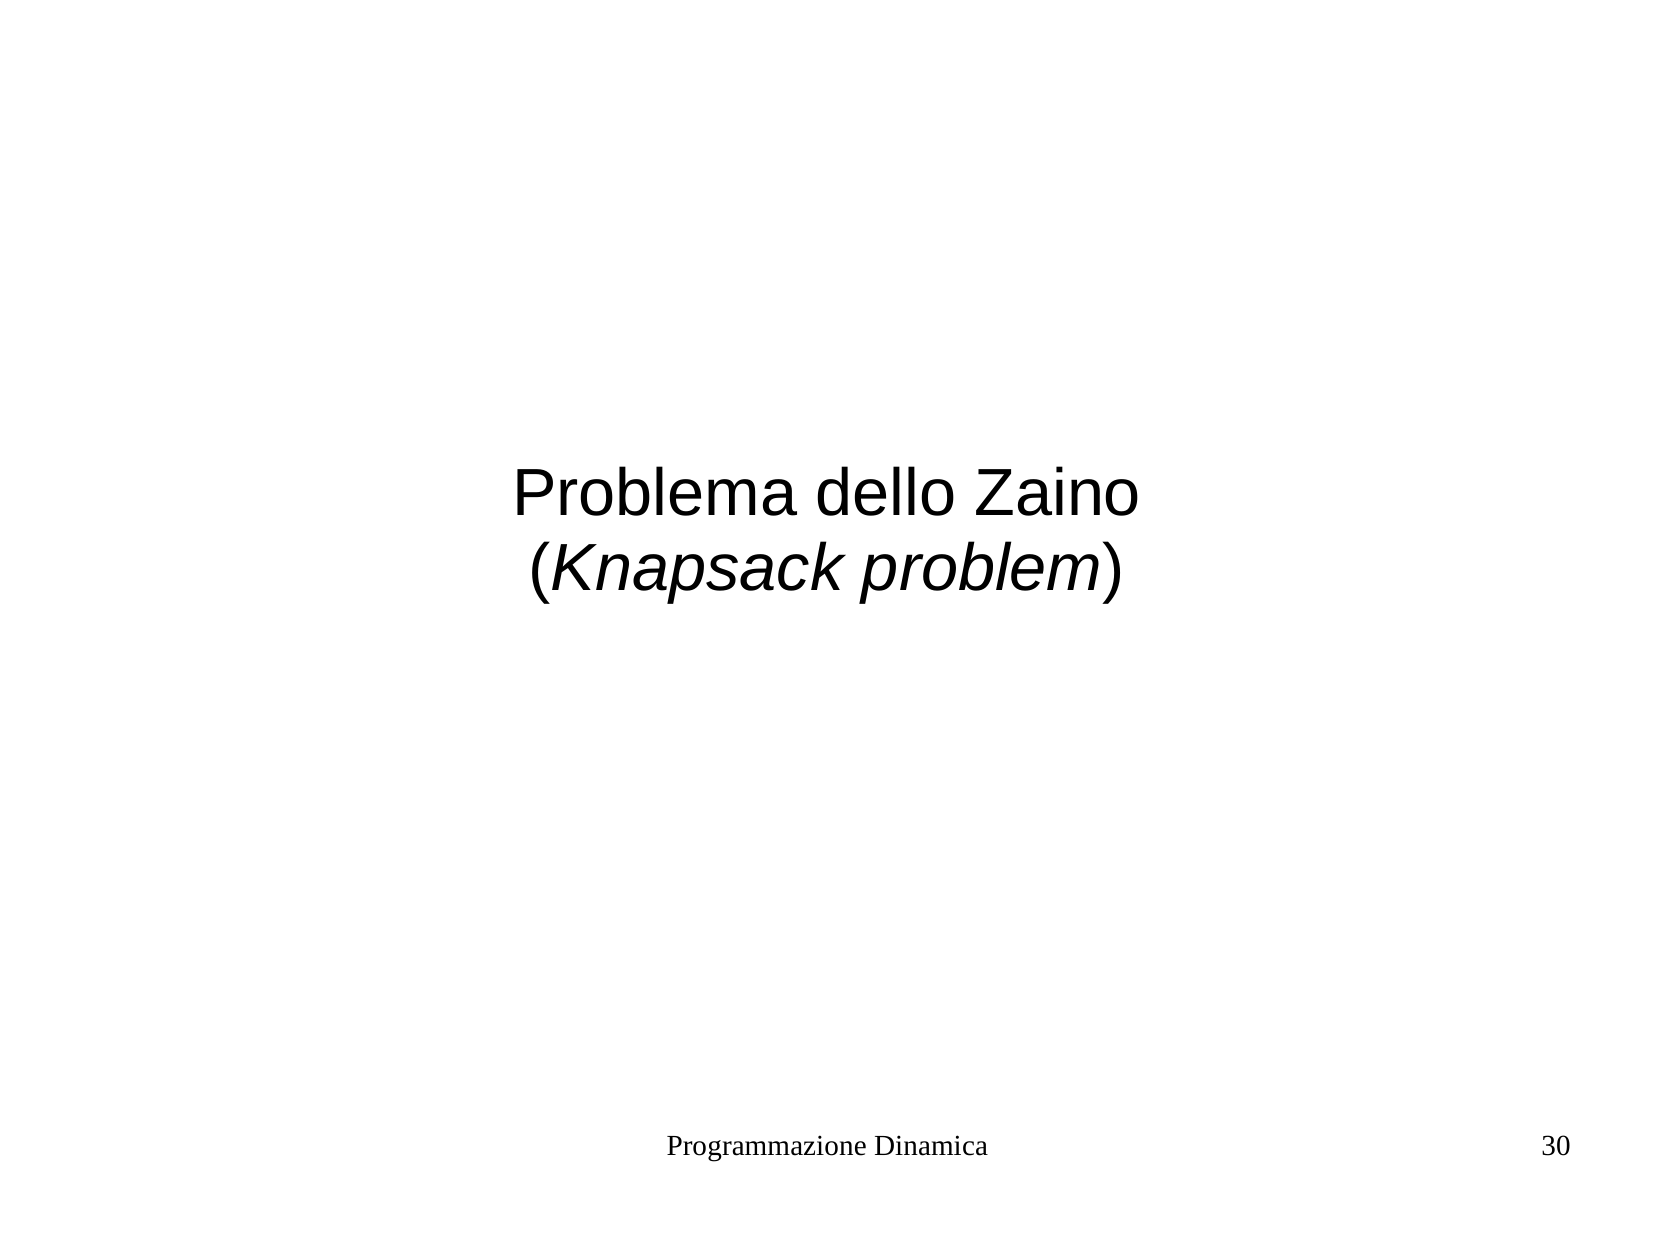

# Problema dello Zaino
(Knapsack problem)
Programmazione Dinamica
30